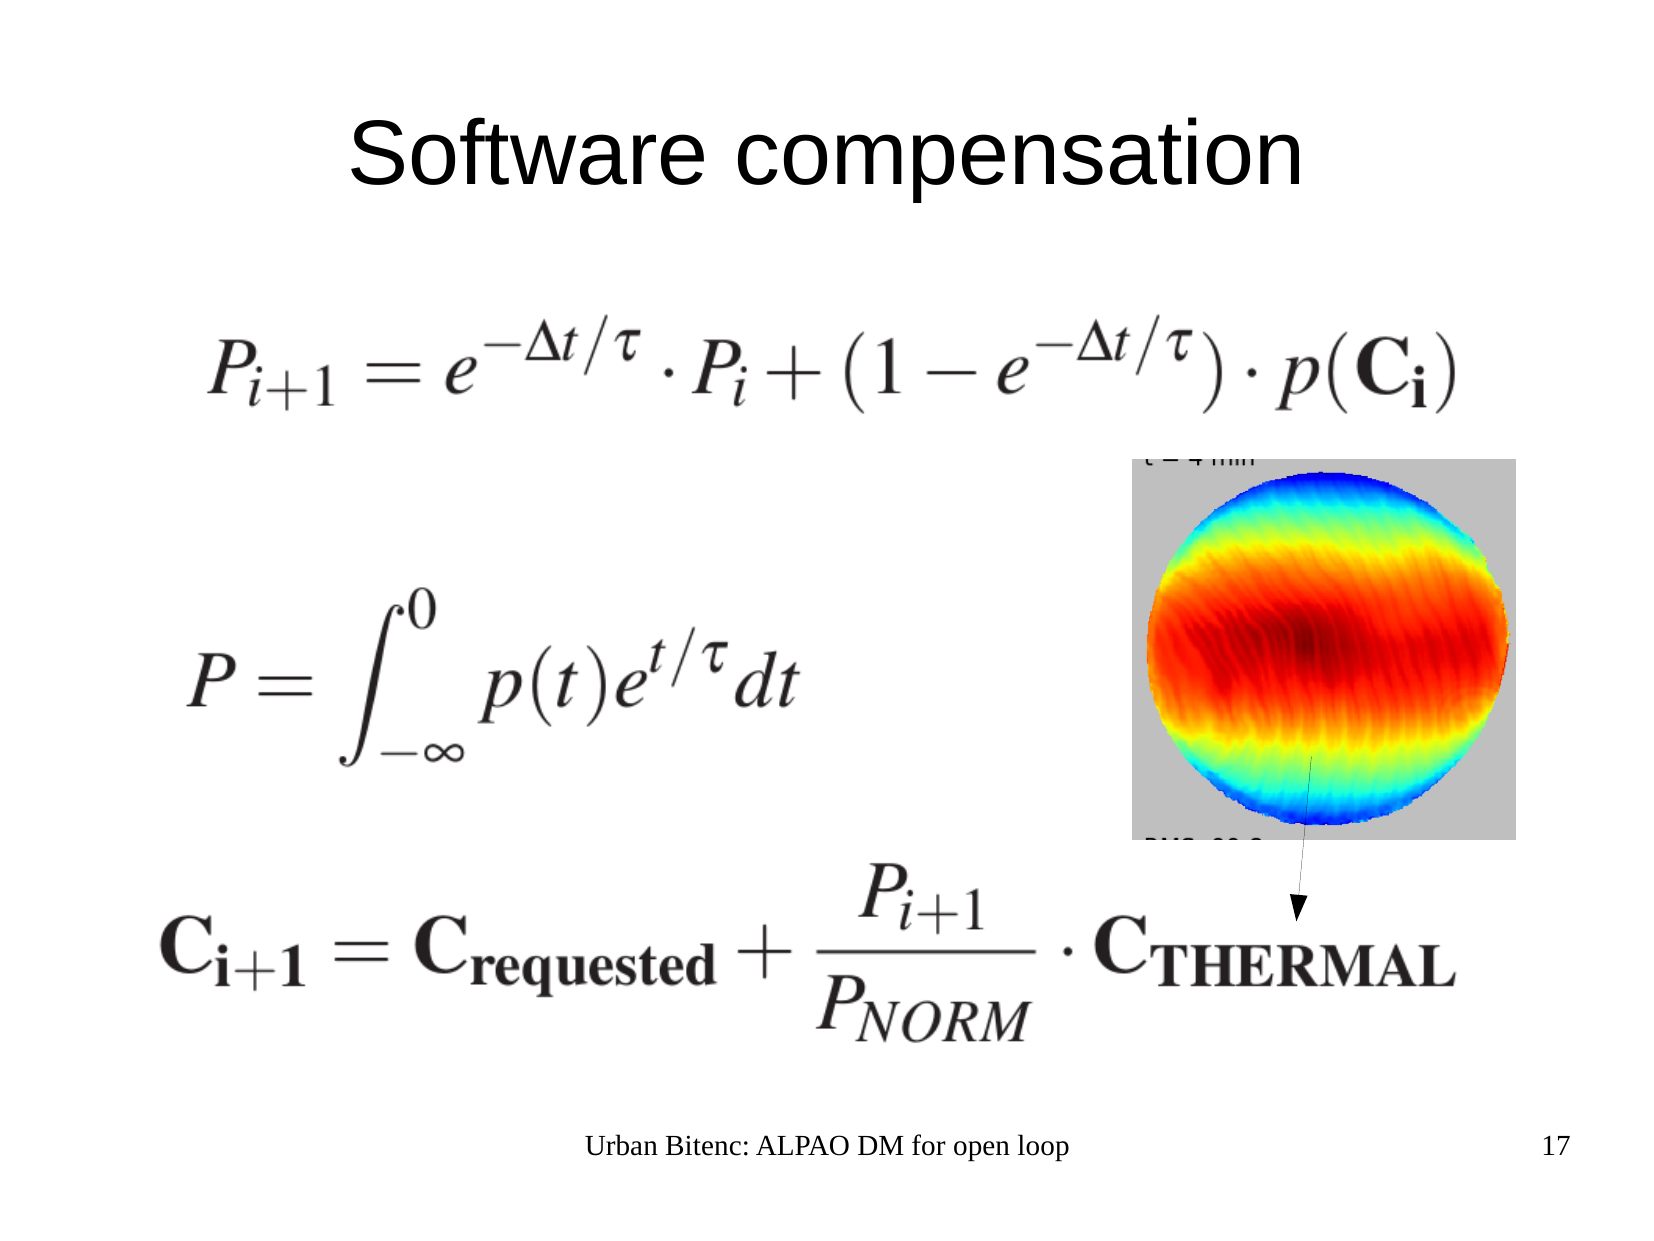

# Software compensation
Urban Bitenc: ALPAO DM for open loop
17